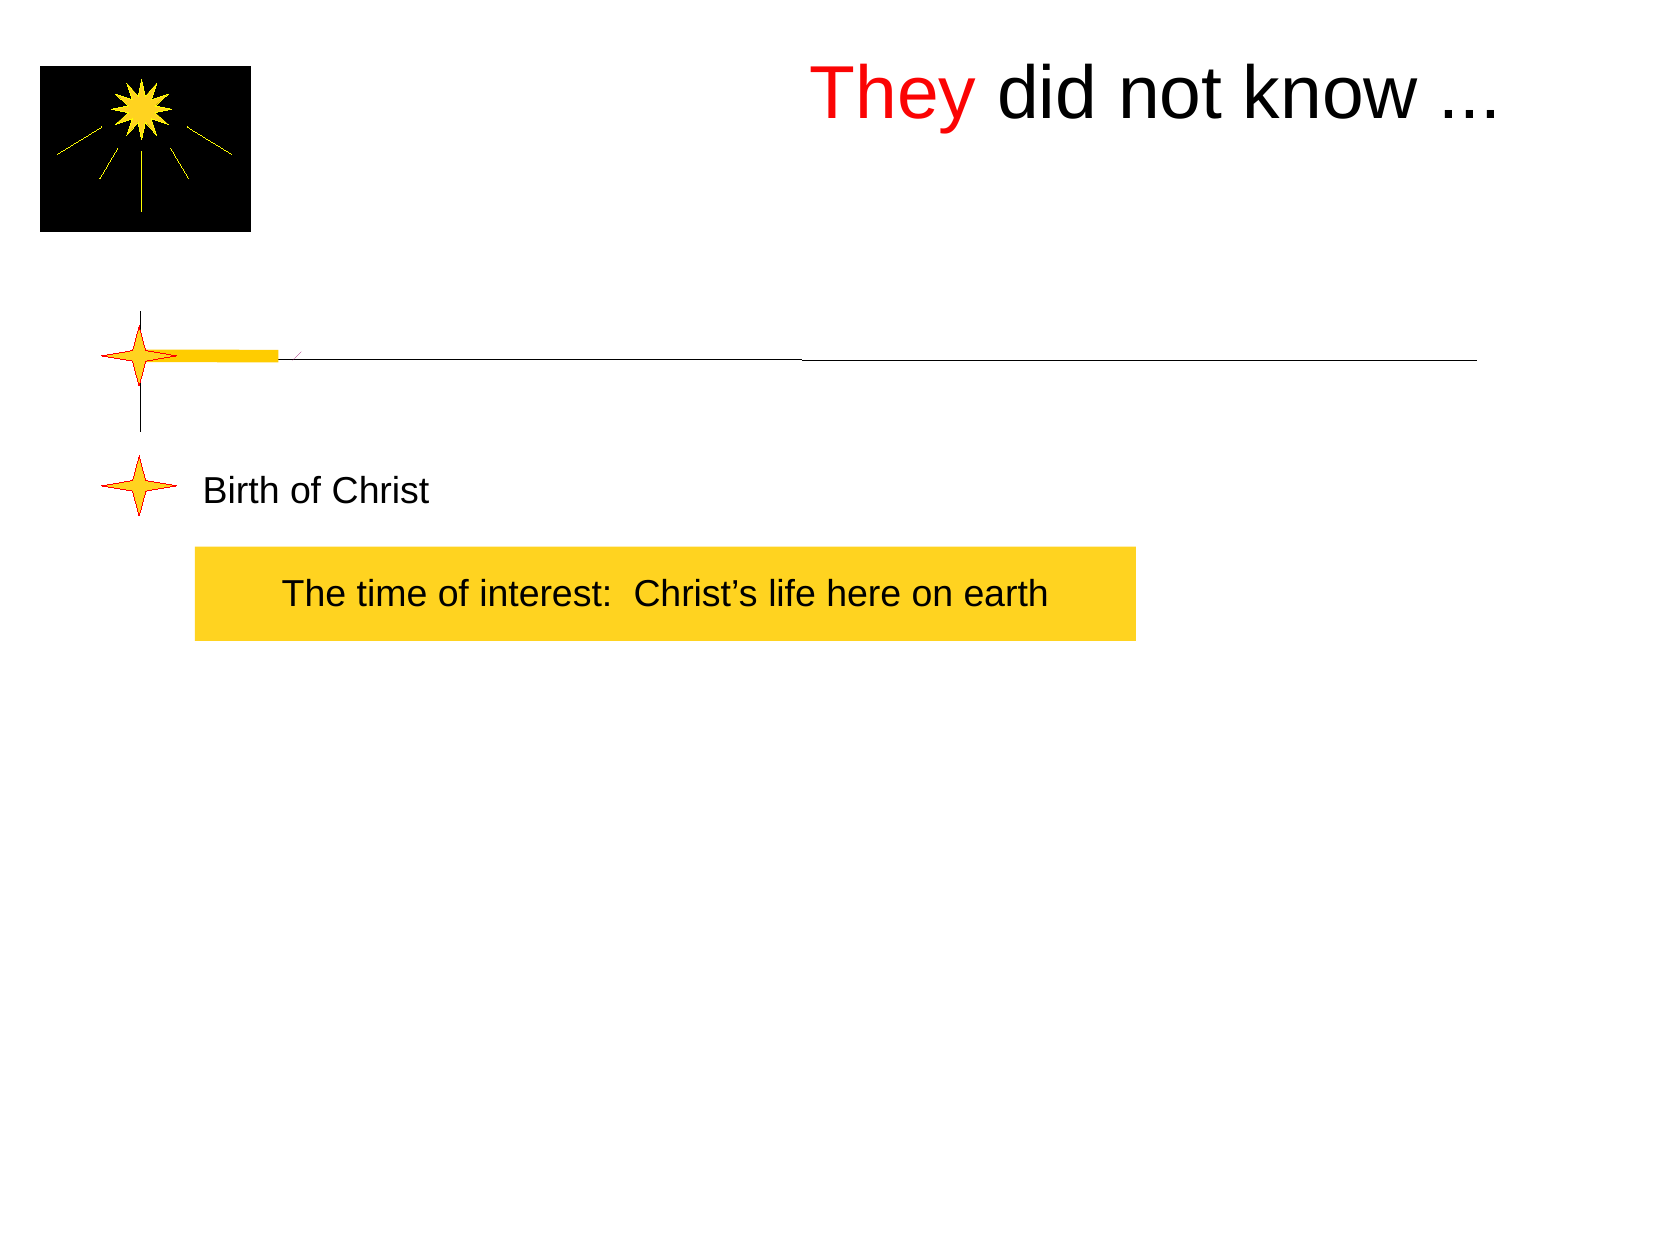

They did not know ...
Birth of Christ
The time of interest: Christ’s life here on earth